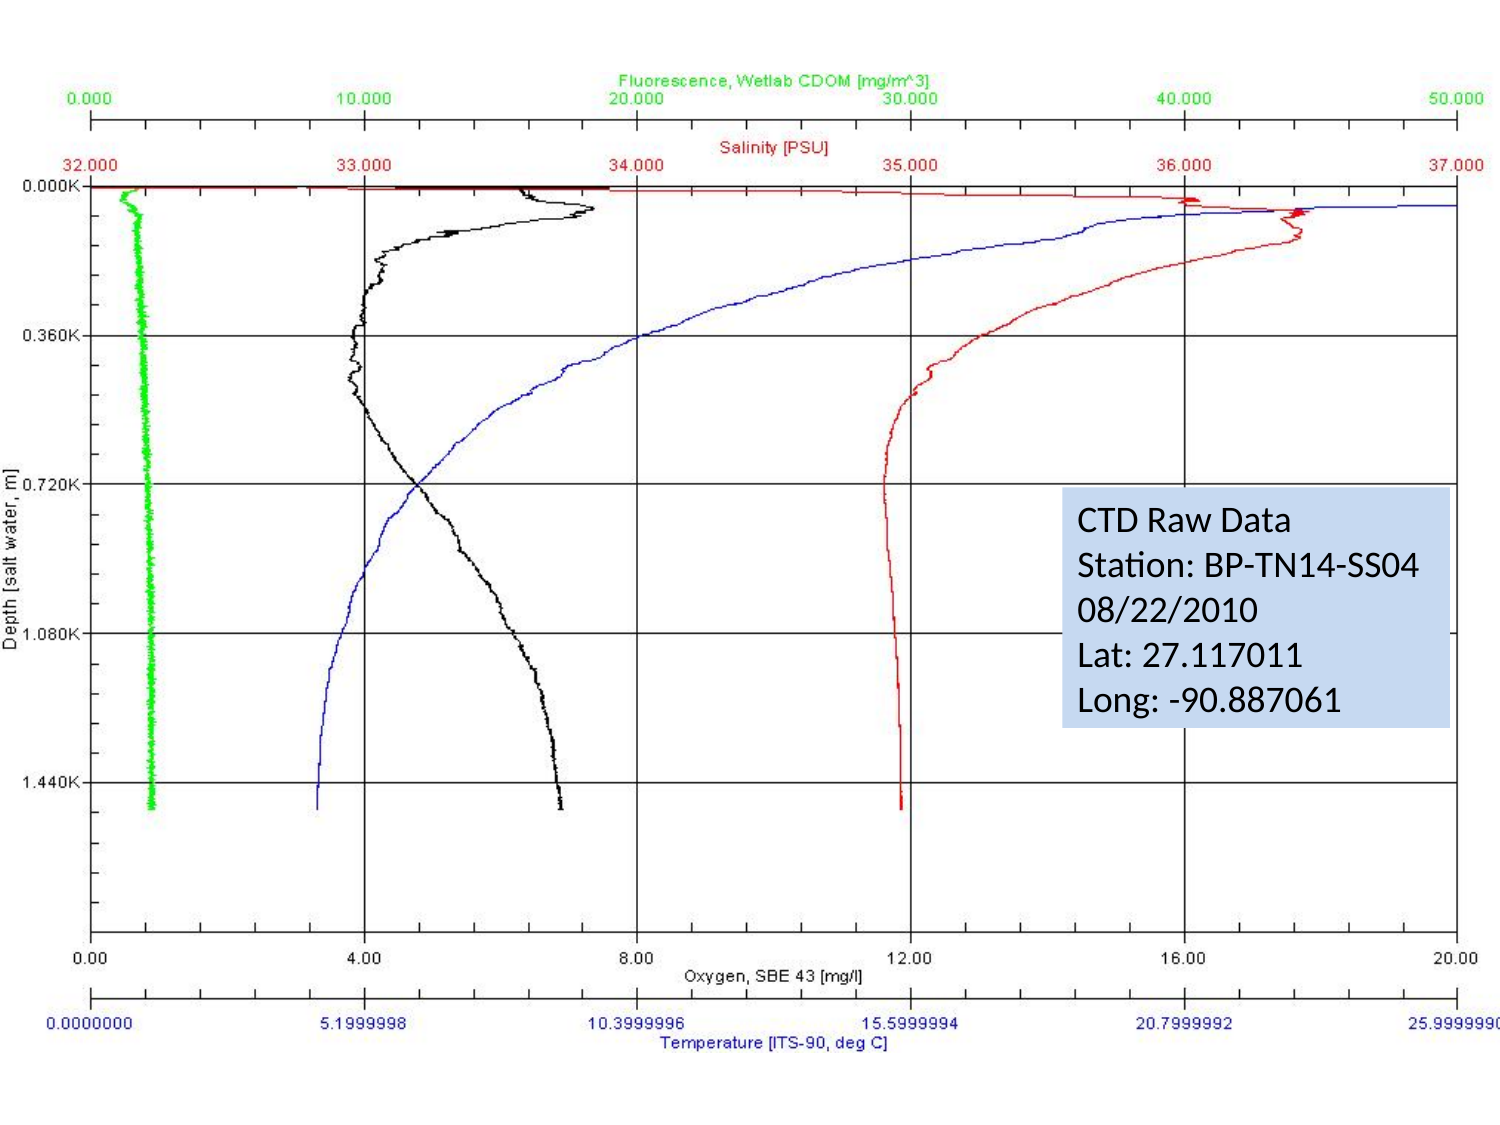

CTD Raw Data
Station: BP-TN14-SS04
08/22/2010
Lat: 27.117011
Long: -90.887061